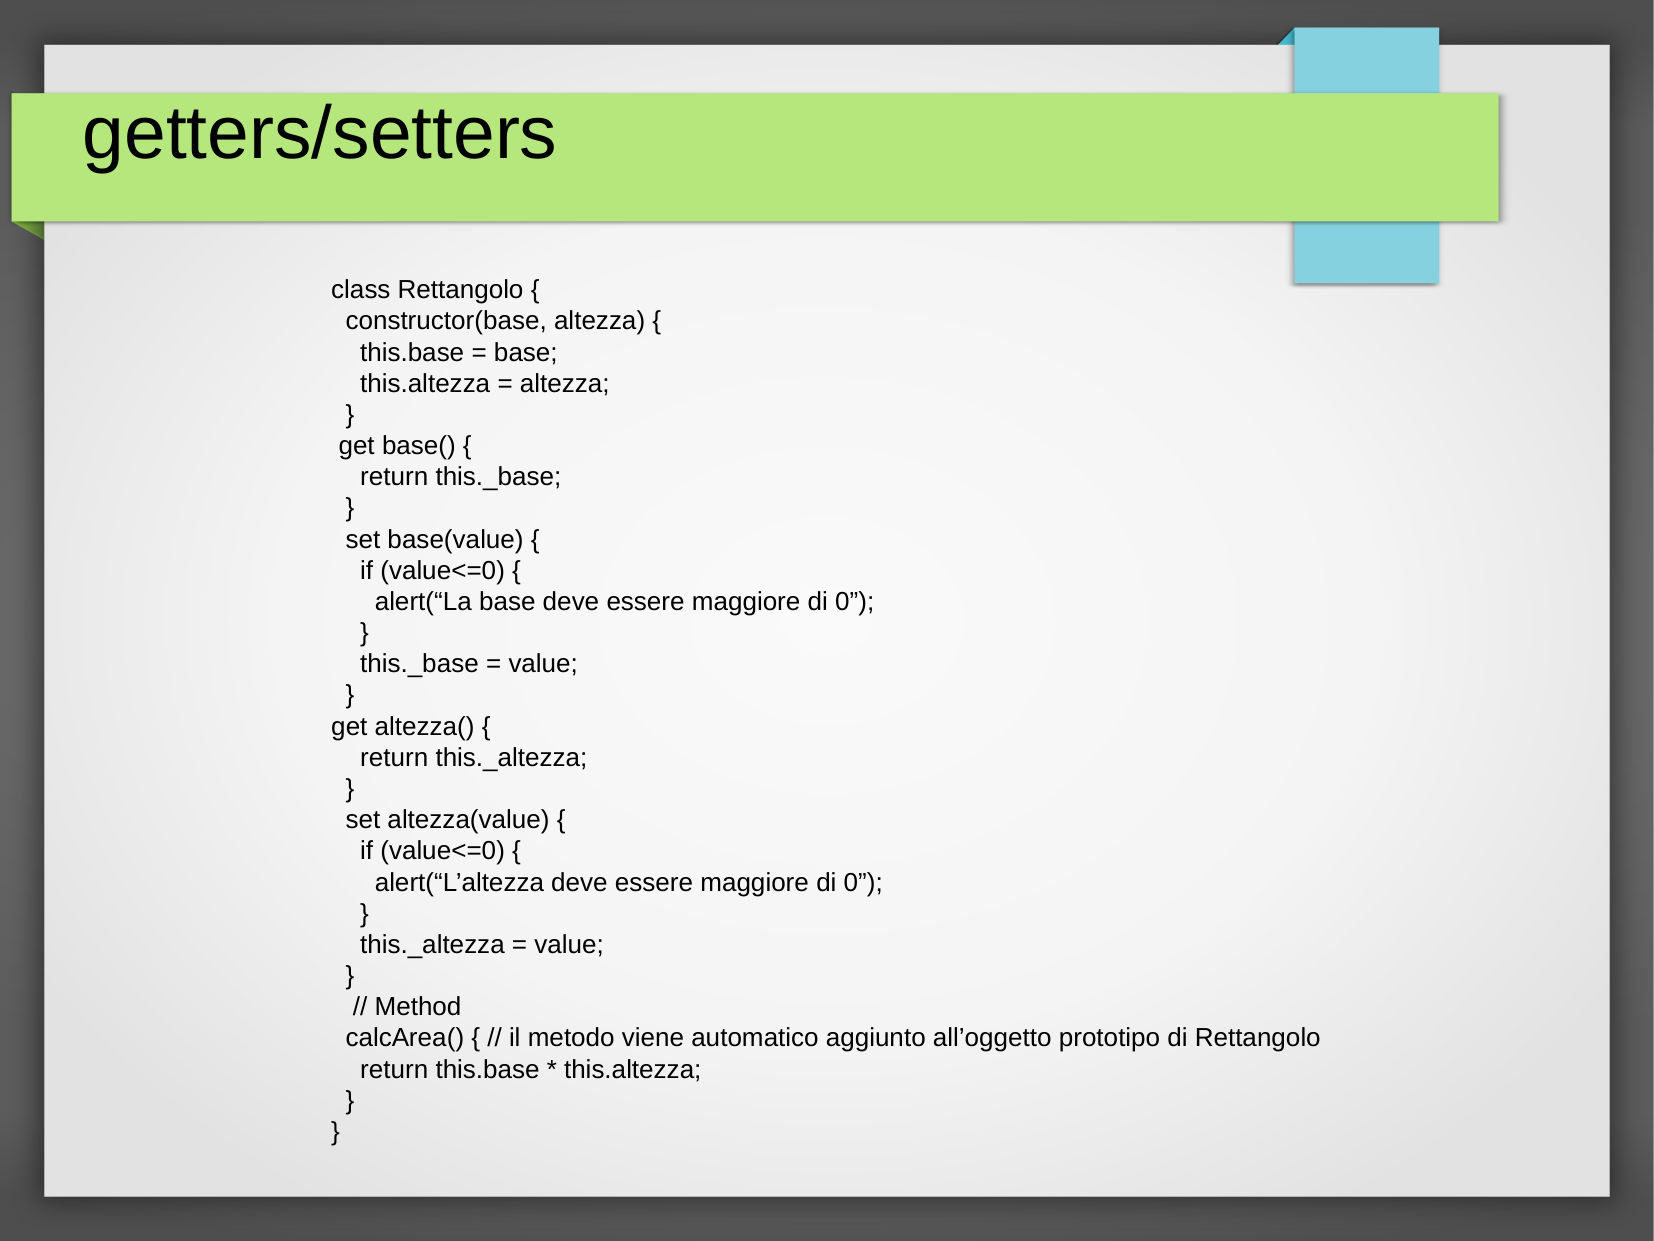

# getters/setters
class Rettangolo {
 constructor(base, altezza) {
 this.base = base;
 this.altezza = altezza;
 }
 get base() {
 return this._base;
 }
 set base(value) {
 if (value<=0) {
 alert(“La base deve essere maggiore di 0”);
 }
 this._base = value;
 }
get altezza() {
 return this._altezza;
 }
 set altezza(value) {
 if (value<=0) {
 alert(“L’altezza deve essere maggiore di 0”);
 }
 this._altezza = value;
 }
 // Method
 calcArea() { // il metodo viene automatico aggiunto all’oggetto prototipo di Rettangolo
 return this.base * this.altezza;
 }
}